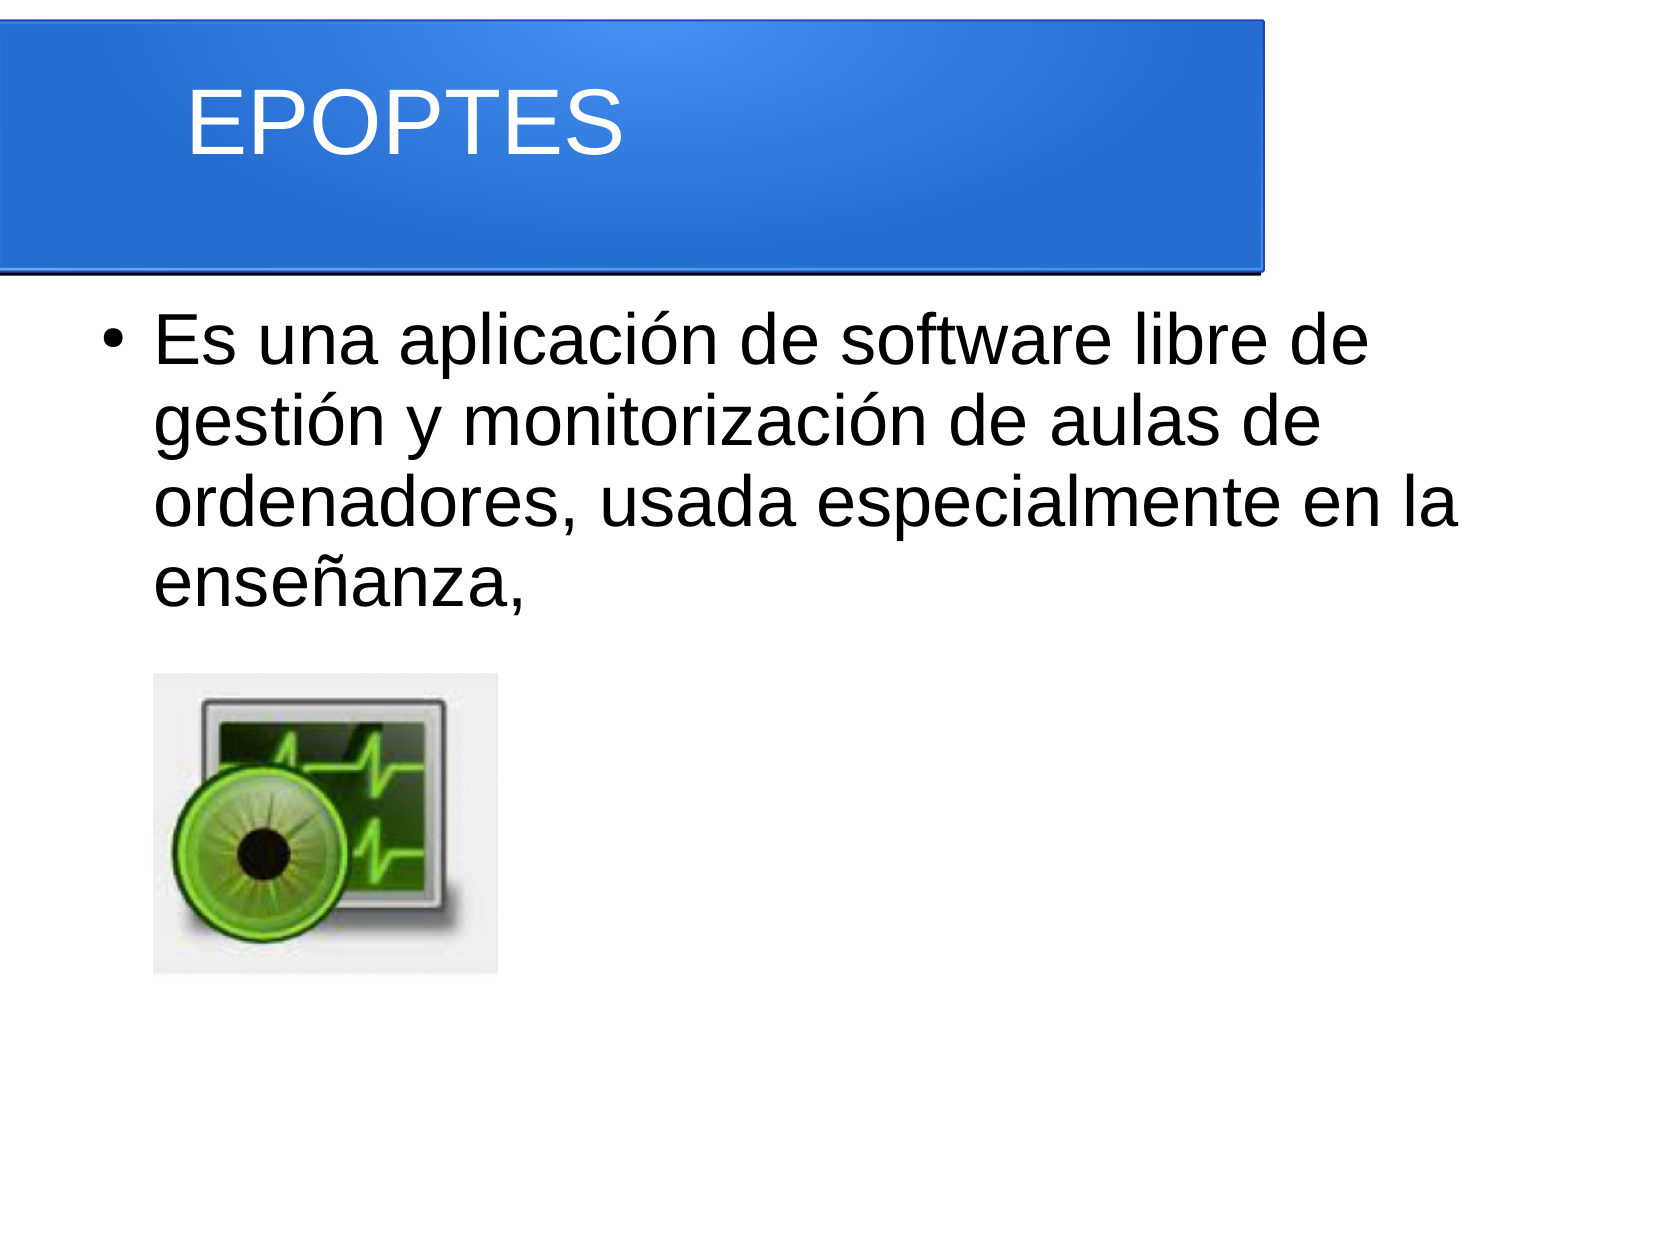

# EPOPTES
Es una aplicación de software libre de gestión y monitorización de aulas de ordenadores, usada especialmente en la enseñanza,